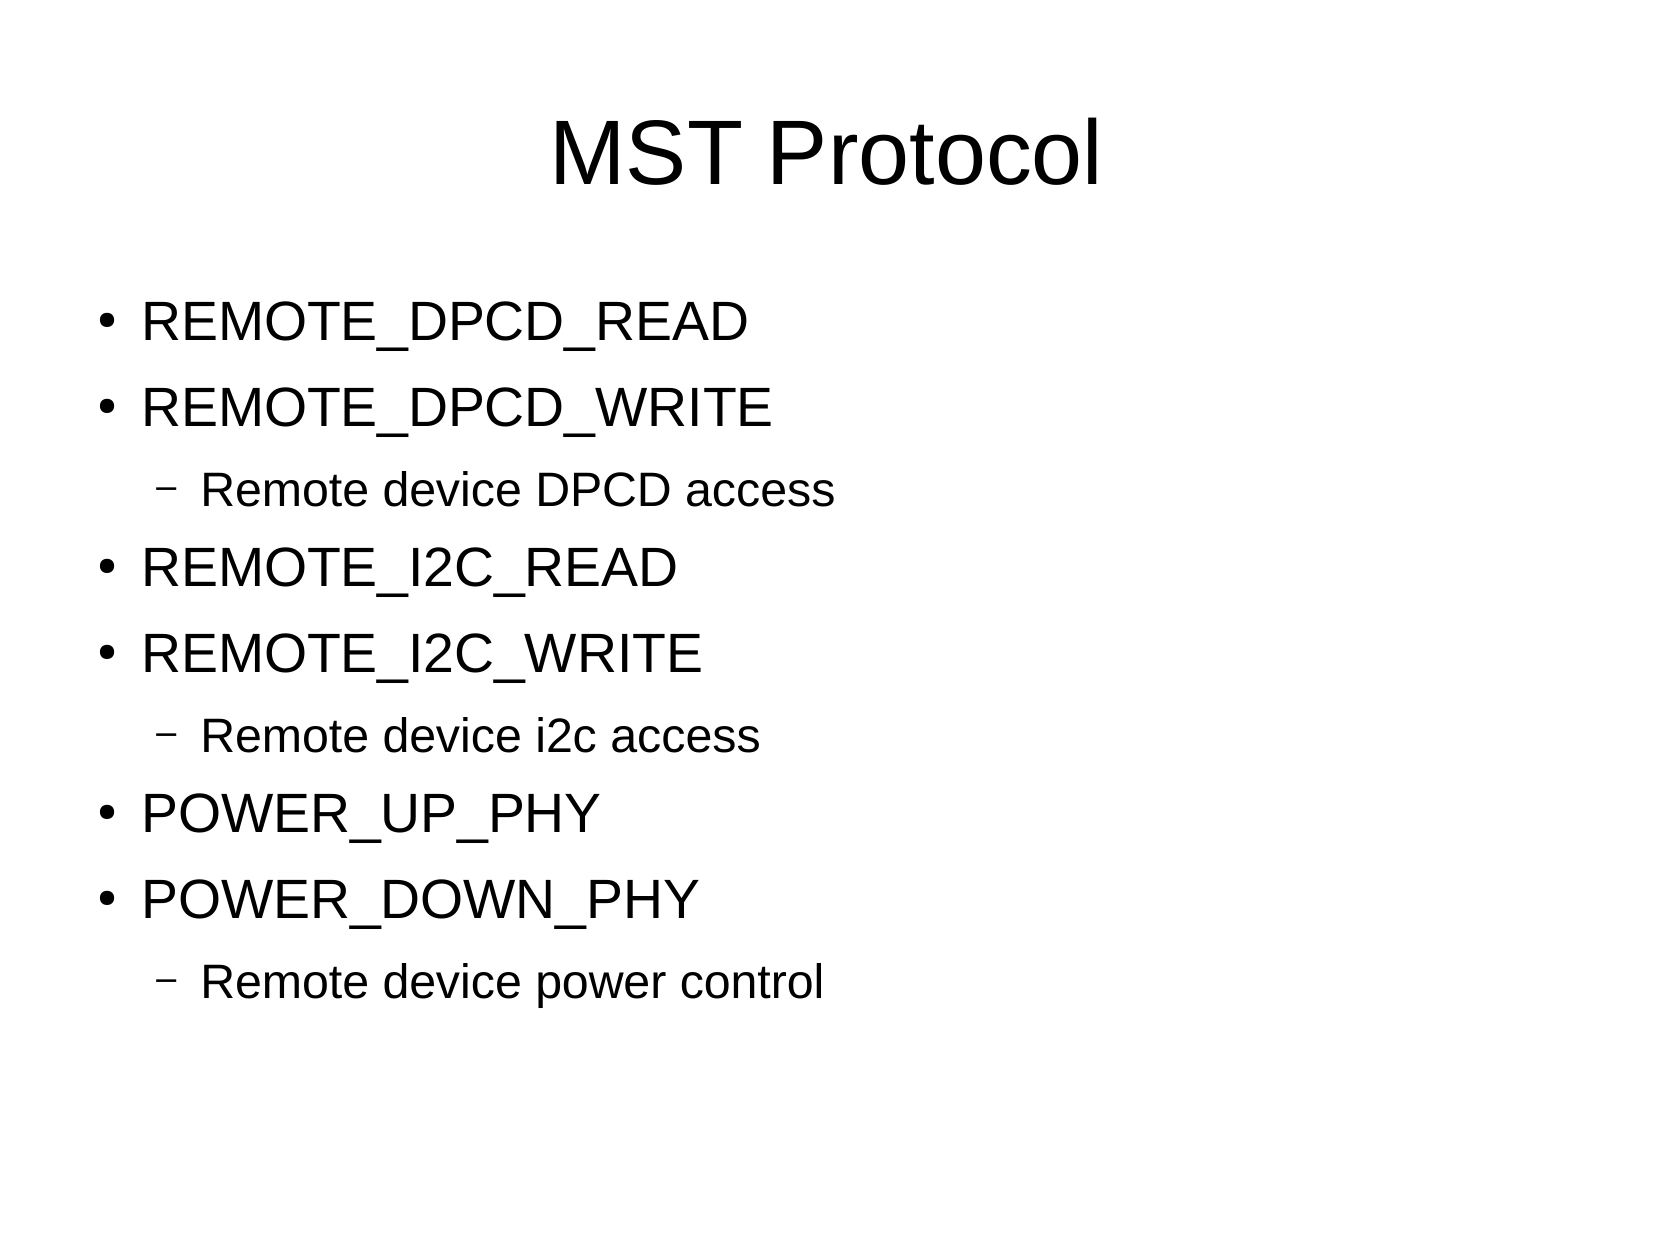

# MST Protocol
REMOTE_DPCD_READ
REMOTE_DPCD_WRITE
Remote device DPCD access
REMOTE_I2C_READ
REMOTE_I2C_WRITE
Remote device i2c access
POWER_UP_PHY
POWER_DOWN_PHY
Remote device power control